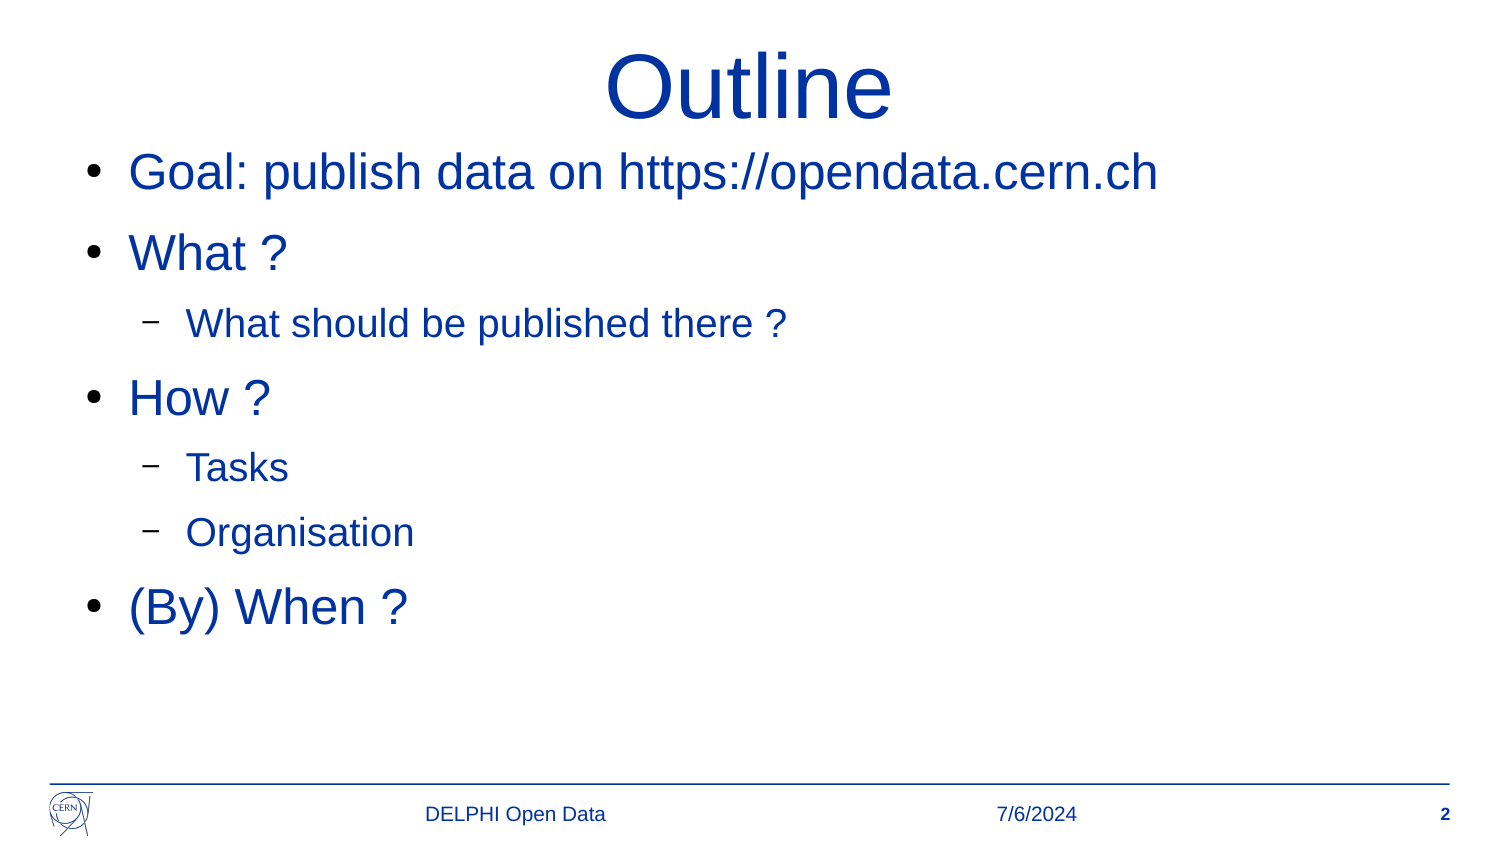

# Outline
Goal: publish data on https://opendata.cern.ch
What ?
What should be published there ?
How ?
Tasks
Organisation
(By) When ?